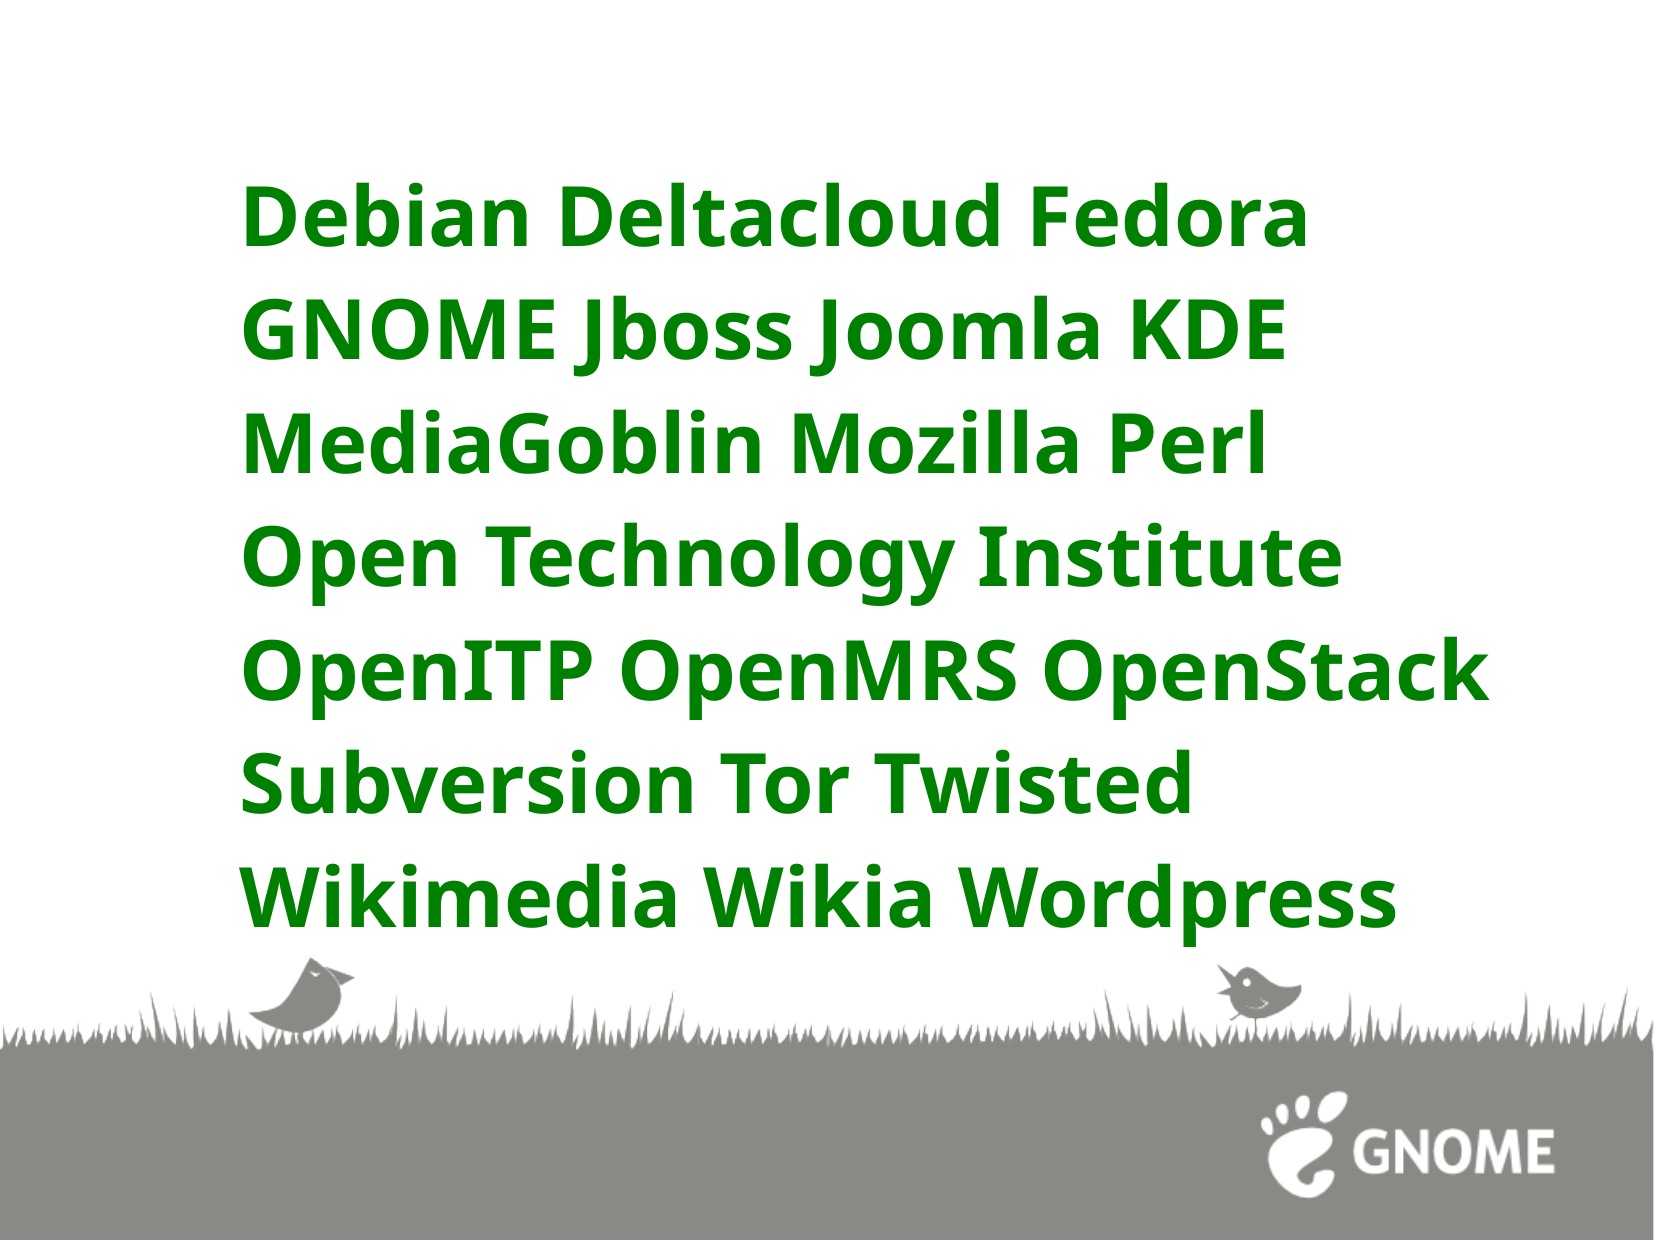

Debian Deltacloud Fedora GNOME Jboss Joomla KDE MediaGoblin Mozilla Perl
Open Technology Institute OpenITP OpenMRS OpenStack Subversion Tor Twisted Wikimedia Wikia Wordpress